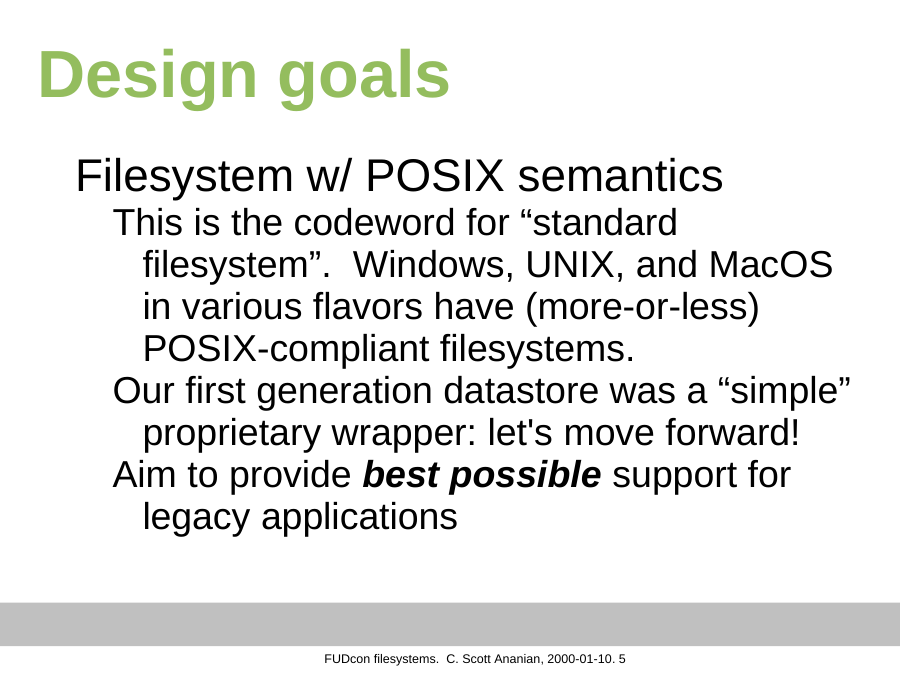

# Design goals
Filesystem w/ POSIX semantics
This is the codeword for “standard filesystem”. Windows, UNIX, and MacOS in various flavors have (more-or-less) POSIX-compliant filesystems.
Our first generation datastore was a “simple” proprietary wrapper: let's move forward!
Aim to provide best possible support for legacy applications